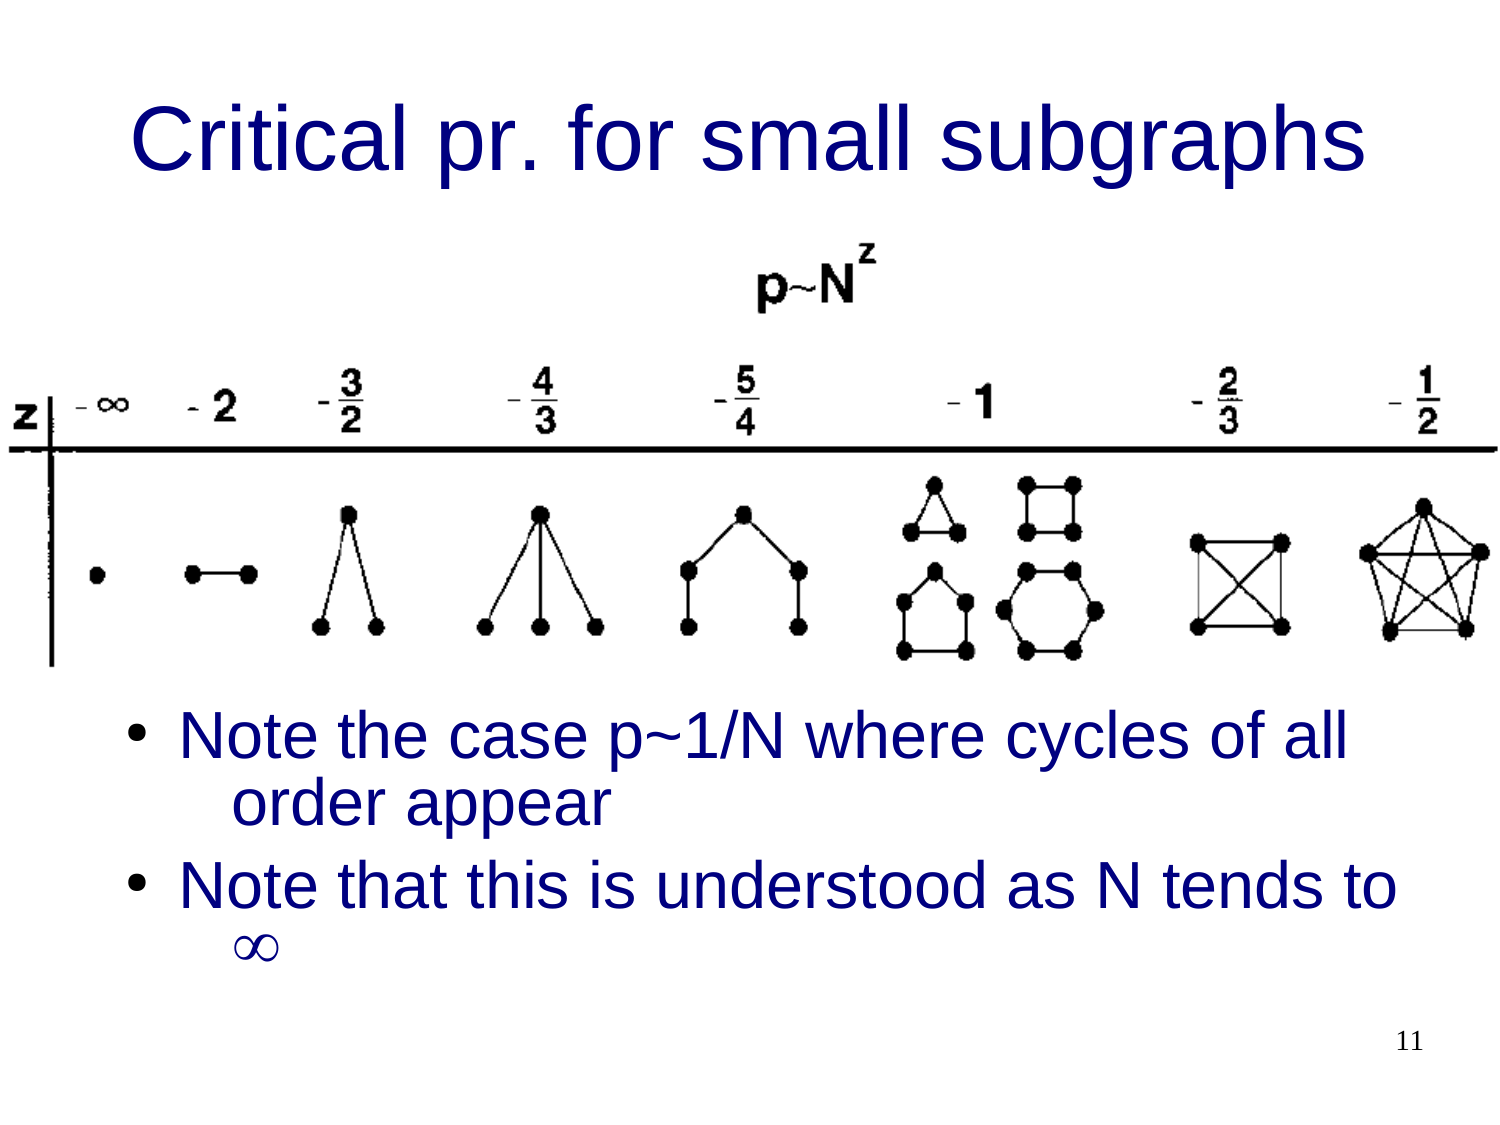

Critical pr. for small subgraphs
# Note the case p~1/N where cycles of all order appear
Note that this is understood as N tends to 
11